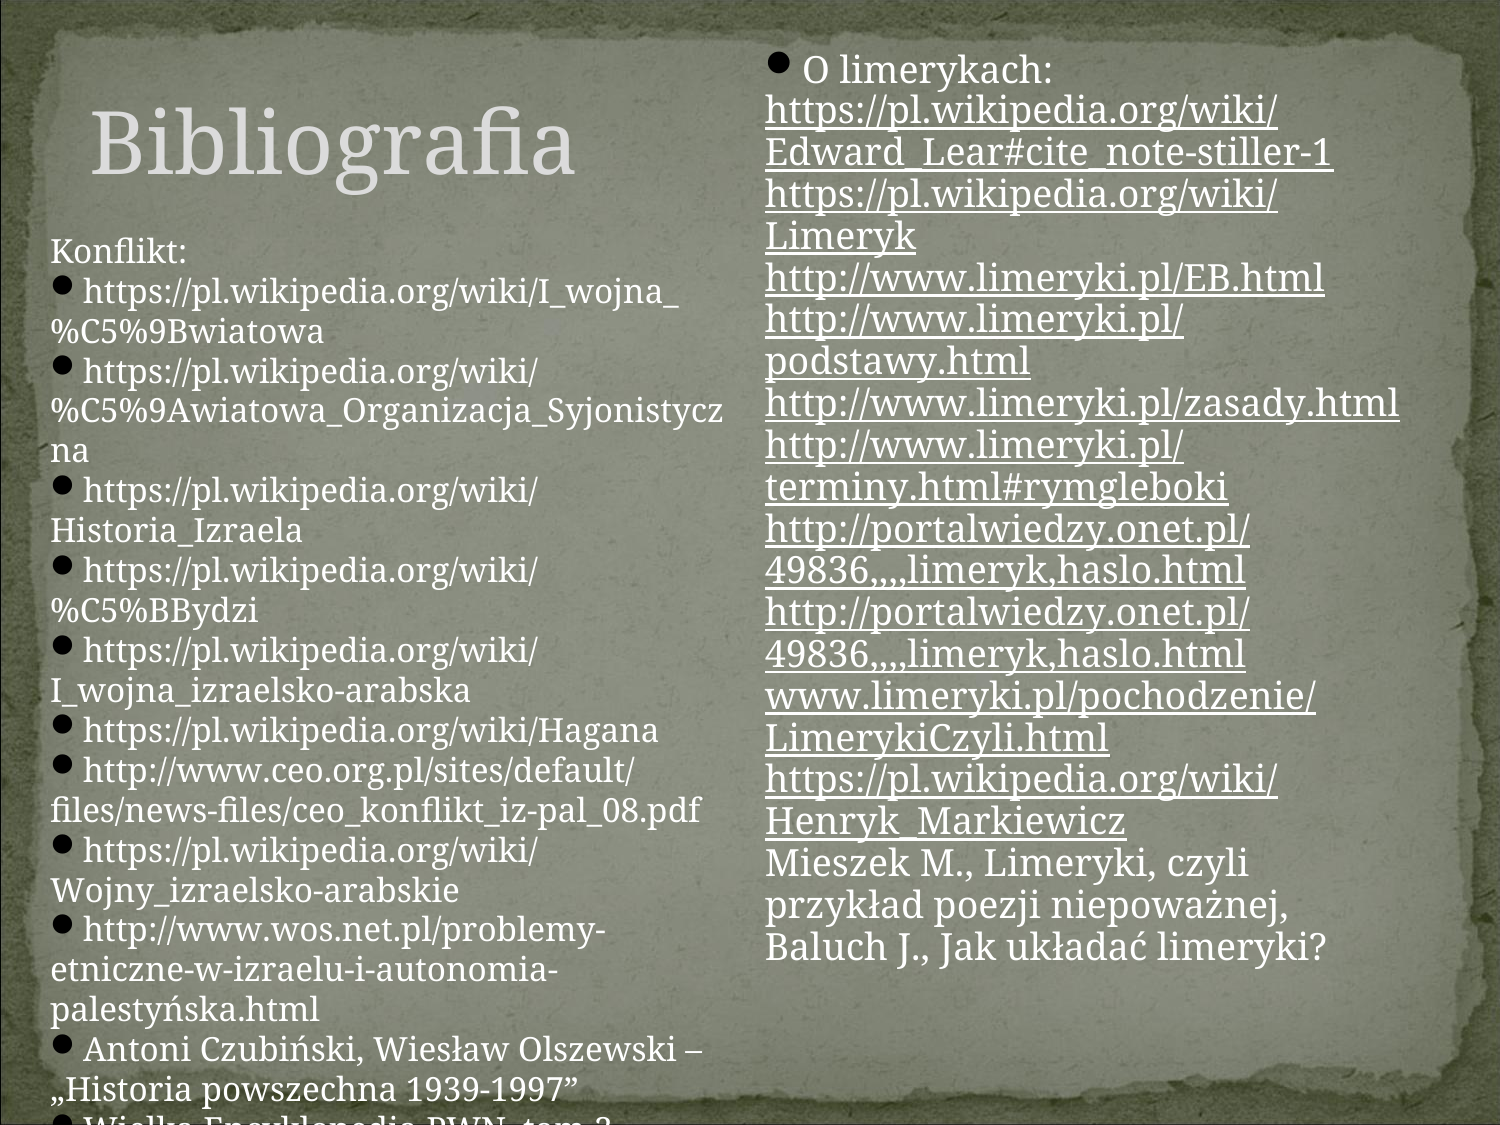

Bibliografia
O limerykach:
https://pl.wikipedia.org/wiki/Edward_Lear#cite_note-stiller-1
https://pl.wikipedia.org/wiki/Limeryk
http://www.limeryki.pl/EB.html
http://www.limeryki.pl/podstawy.html
http://www.limeryki.pl/zasady.html
http://www.limeryki.pl/terminy.html#rymgleboki
http://portalwiedzy.onet.pl/49836,,,,limeryk,haslo.html
http://portalwiedzy.onet.pl/49836,,,,limeryk,haslo.html
www.limeryki.pl/pochodzenie/LimerykiCzyli.html
https://pl.wikipedia.org/wiki/Henryk_Markiewicz
Mieszek M., Limeryki, czyli przykład poezji niepoważnej,
Baluch J., Jak układać limeryki?
Konflikt:
https://pl.wikipedia.org/wiki/I_wojna_%C5%9Bwiatowa
https://pl.wikipedia.org/wiki/%C5%9Awiatowa_Organizacja_Syjonistyczna
https://pl.wikipedia.org/wiki/Historia_Izraela
https://pl.wikipedia.org/wiki/%C5%BBydzi
https://pl.wikipedia.org/wiki/I_wojna_izraelsko-arabska
https://pl.wikipedia.org/wiki/Hagana
http://www.ceo.org.pl/sites/default/files/news-files/ceo_konflikt_iz-pal_08.pdf
https://pl.wikipedia.org/wiki/Wojny_izraelsko-arabskie
http://www.wos.net.pl/problemy-etniczne-w-izraelu-i-autonomia-palestyńska.html
Antoni Czubiński, Wiesław Olszewski – „Historia powszechna 1939-1997”
Wielka Encyklopedia PWN, tom 3.